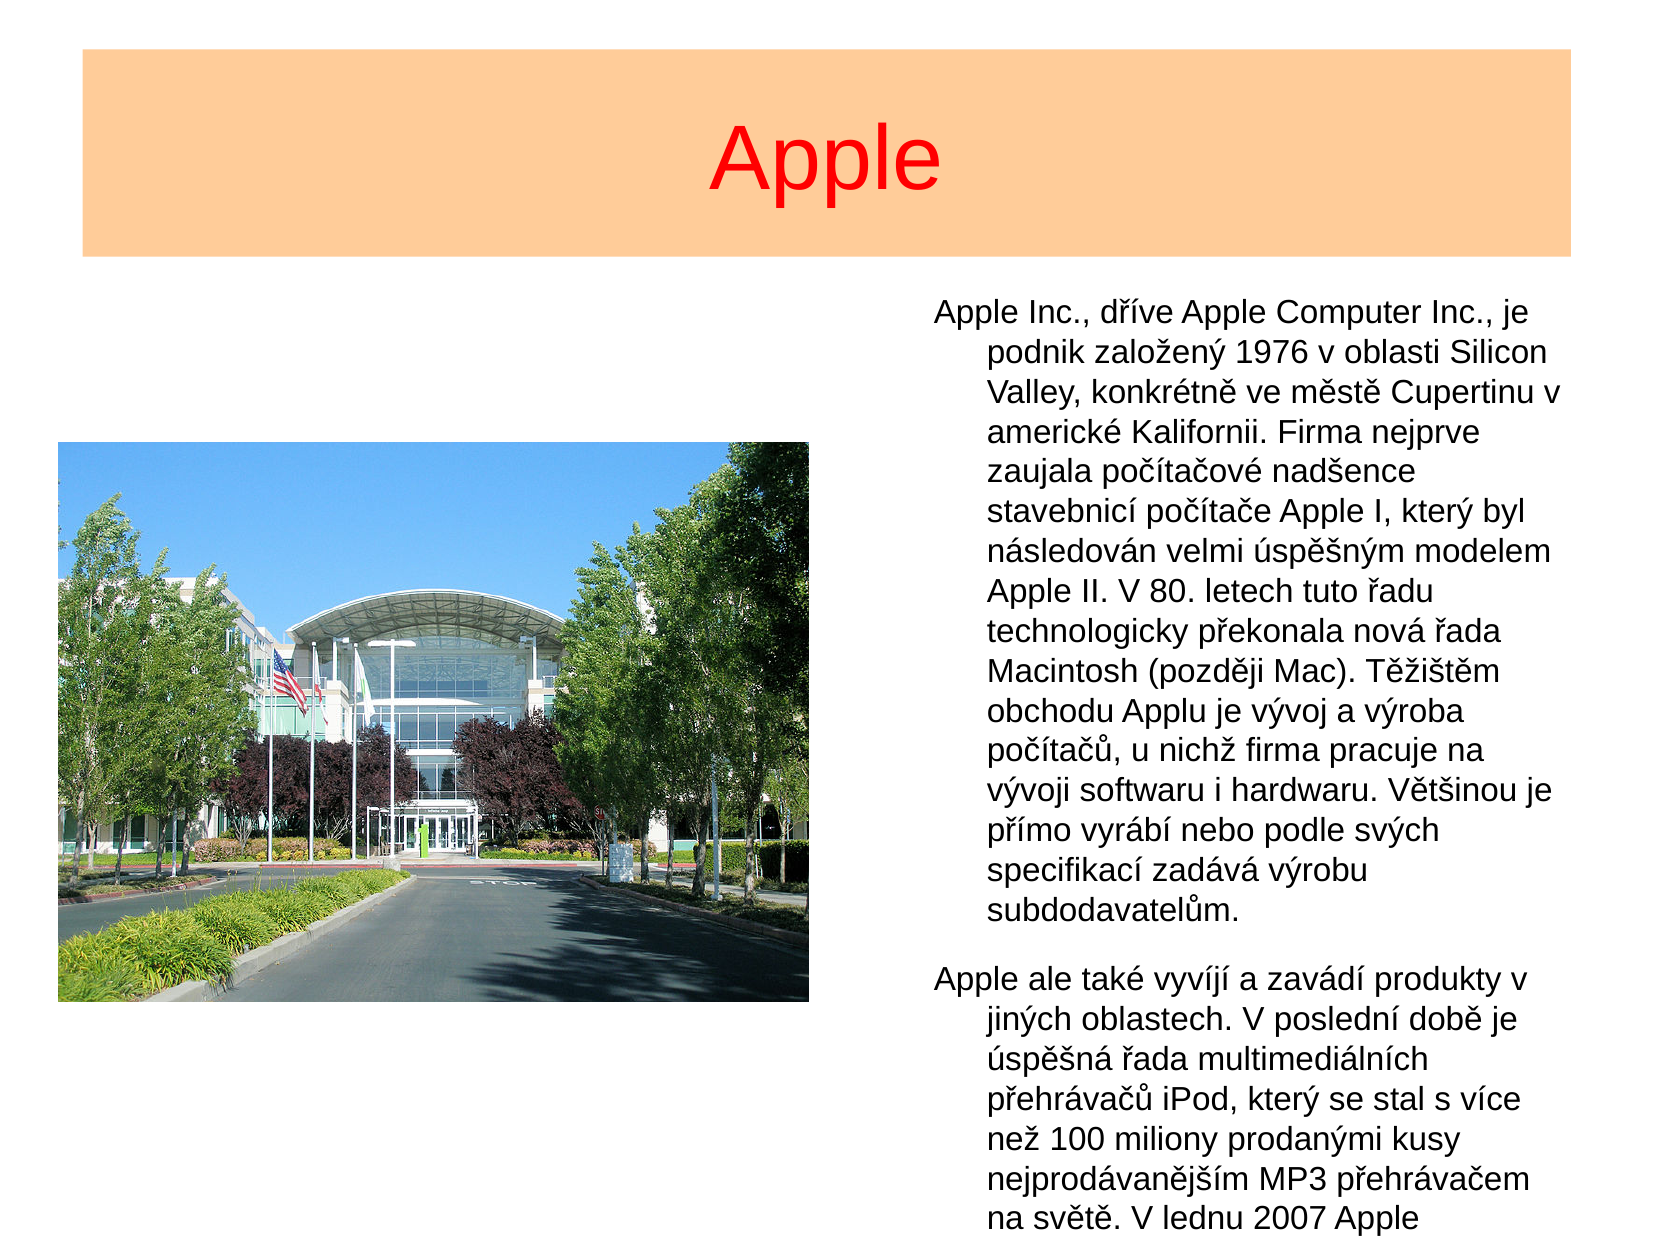

# Apple
Apple Inc., dříve Apple Computer Inc., je podnik založený 1976 v oblasti Silicon Valley, konkrétně ve městě Cupertinu v americké Kalifornii. Firma nejprve zaujala počítačové nadšence stavebnicí počítače Apple I, který byl následován velmi úspěšným modelem Apple II. V 80. letech tuto řadu technologicky překonala nová řada Macintosh (později Mac). Těžištěm obchodu Applu je vývoj a výroba počítačů, u nichž firma pracuje na vývoji softwaru i hardwaru. Většinou je přímo vyrábí nebo podle svých specifikací zadává výrobu subdodavatelům.
Apple ale také vyvíjí a zavádí produkty v jiných oblastech. V poslední době je úspěšná řada multimediálních přehrávačů iPod, který se stal s více než 100 miliony prodanými kusy nejprodávanějším MP3 přehrávačem na světě. V lednu 2007 Apple představil mobilní telefon iPhone a roku 2010 tablet iPad.